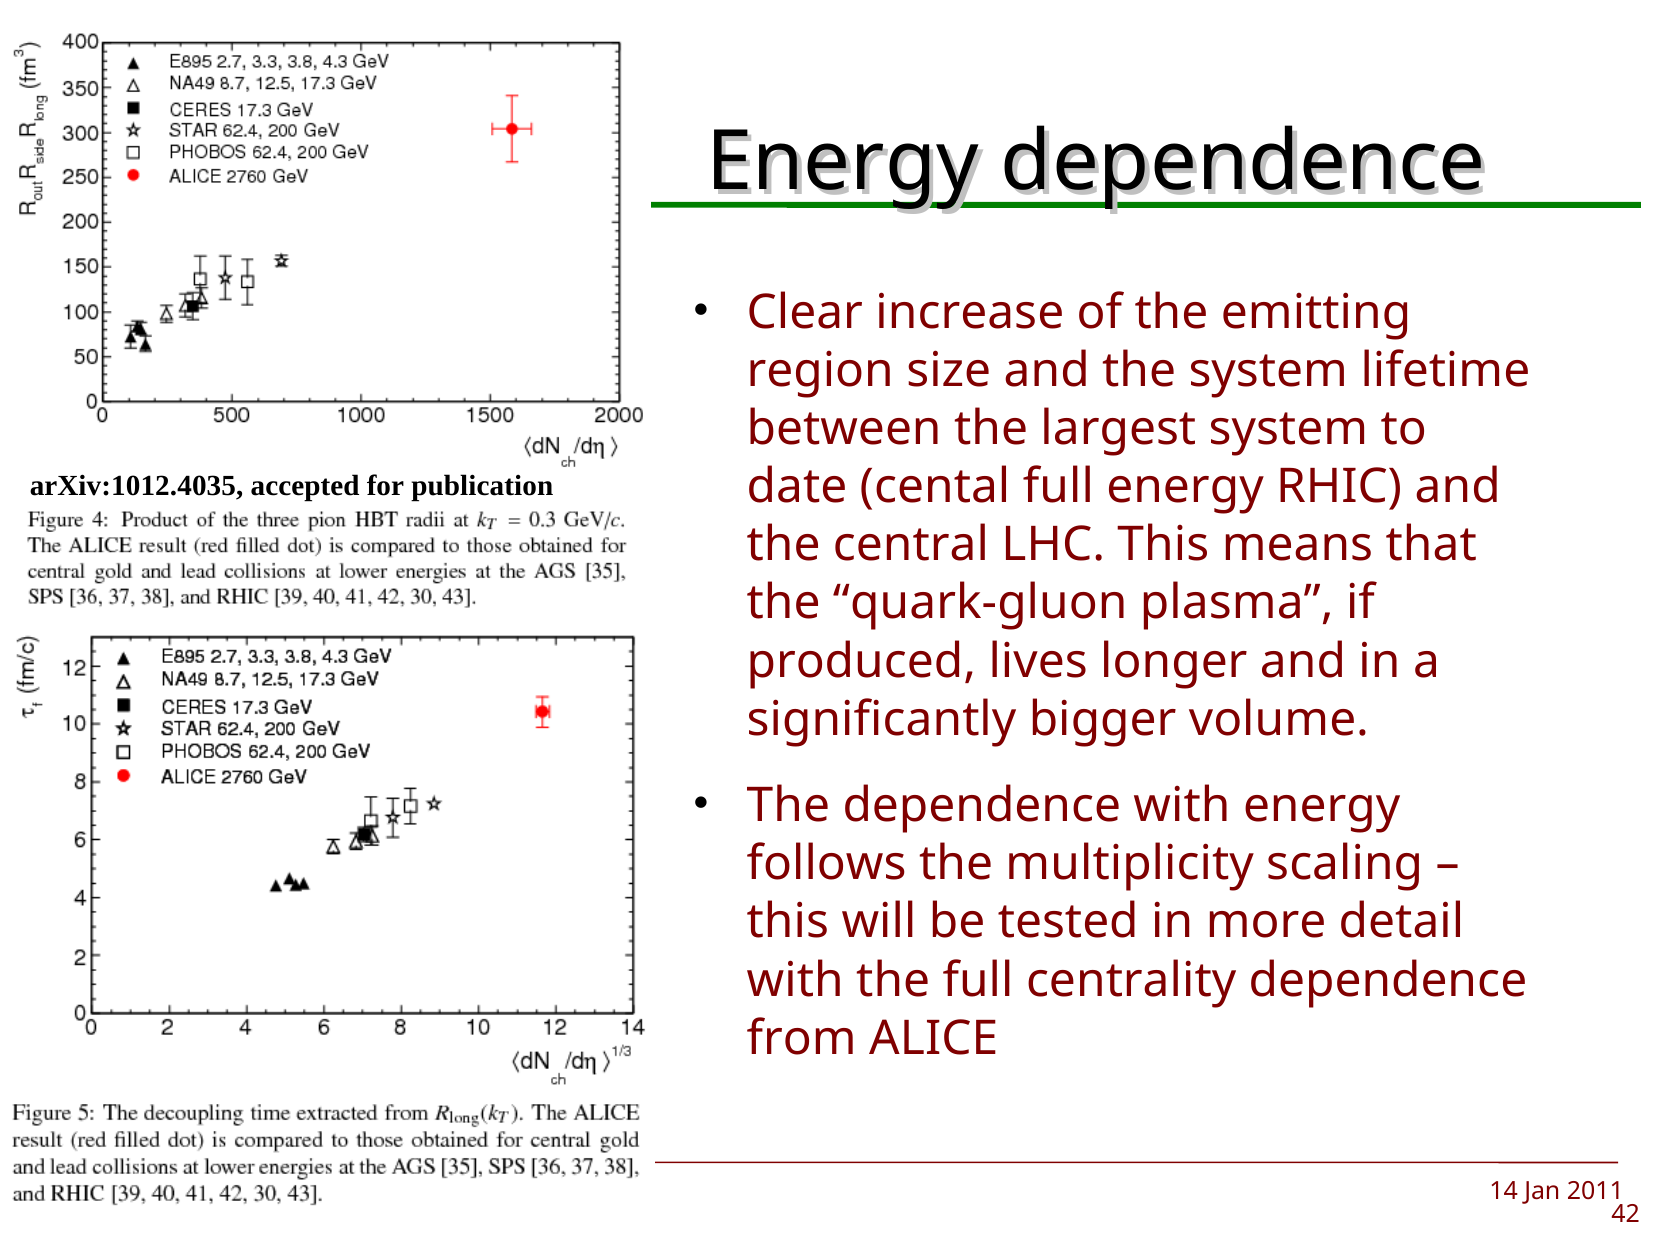

# Energy dependence
Clear increase of the emitting region size and the system lifetime between the largest system to date (cental full energy RHIC) and the central LHC. This means that the “quark-gluon plasma”, if produced, lives longer and in a significantly bigger volume.
The dependence with energy follows the multiplicity scaling – this will be tested in more detail with the full centrality dependence from ALICE
arXiv:1012.4035, accepted for publication